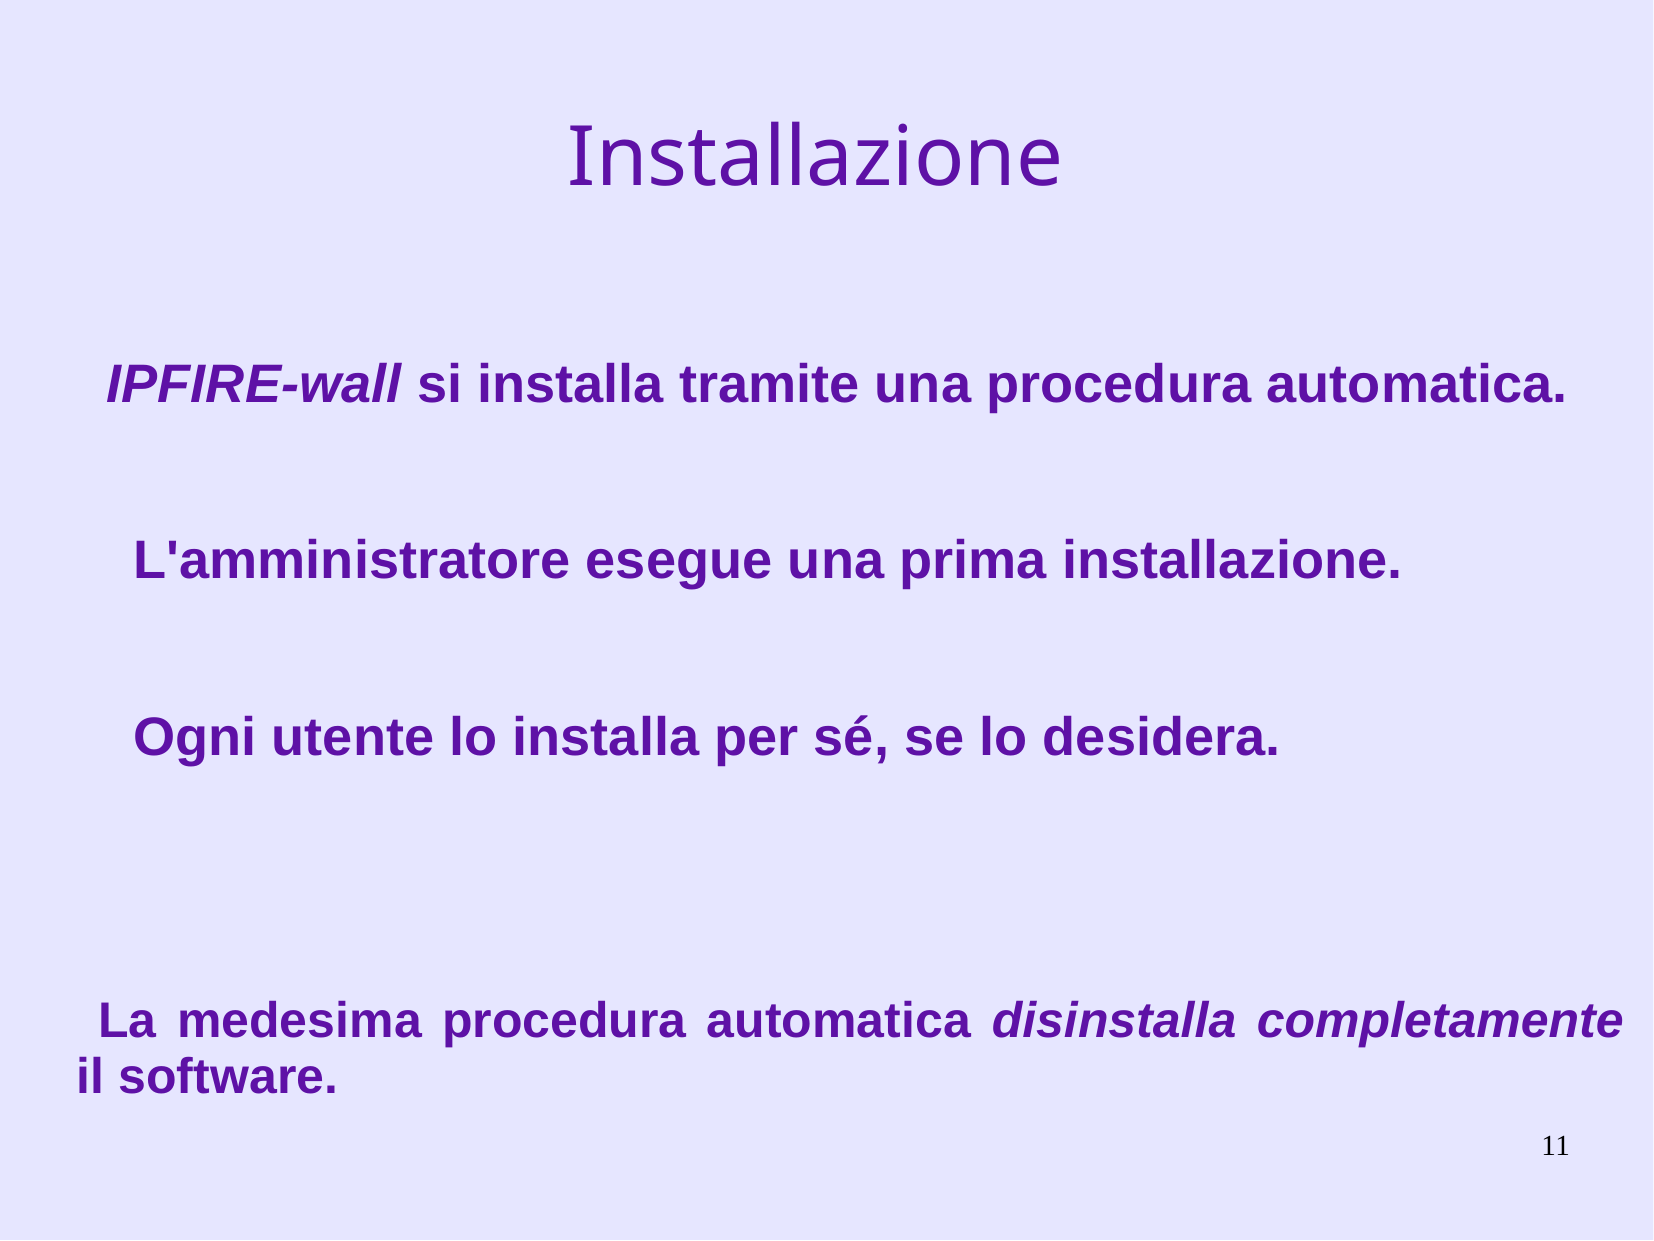

# Installazione
 IPFIRE-wall si installa tramite una procedura automatica.
 L'amministratore esegue una prima installazione.
 Ogni utente lo installa per sé, se lo desidera.
 La medesima procedura automatica disinstalla completamente il software.
11